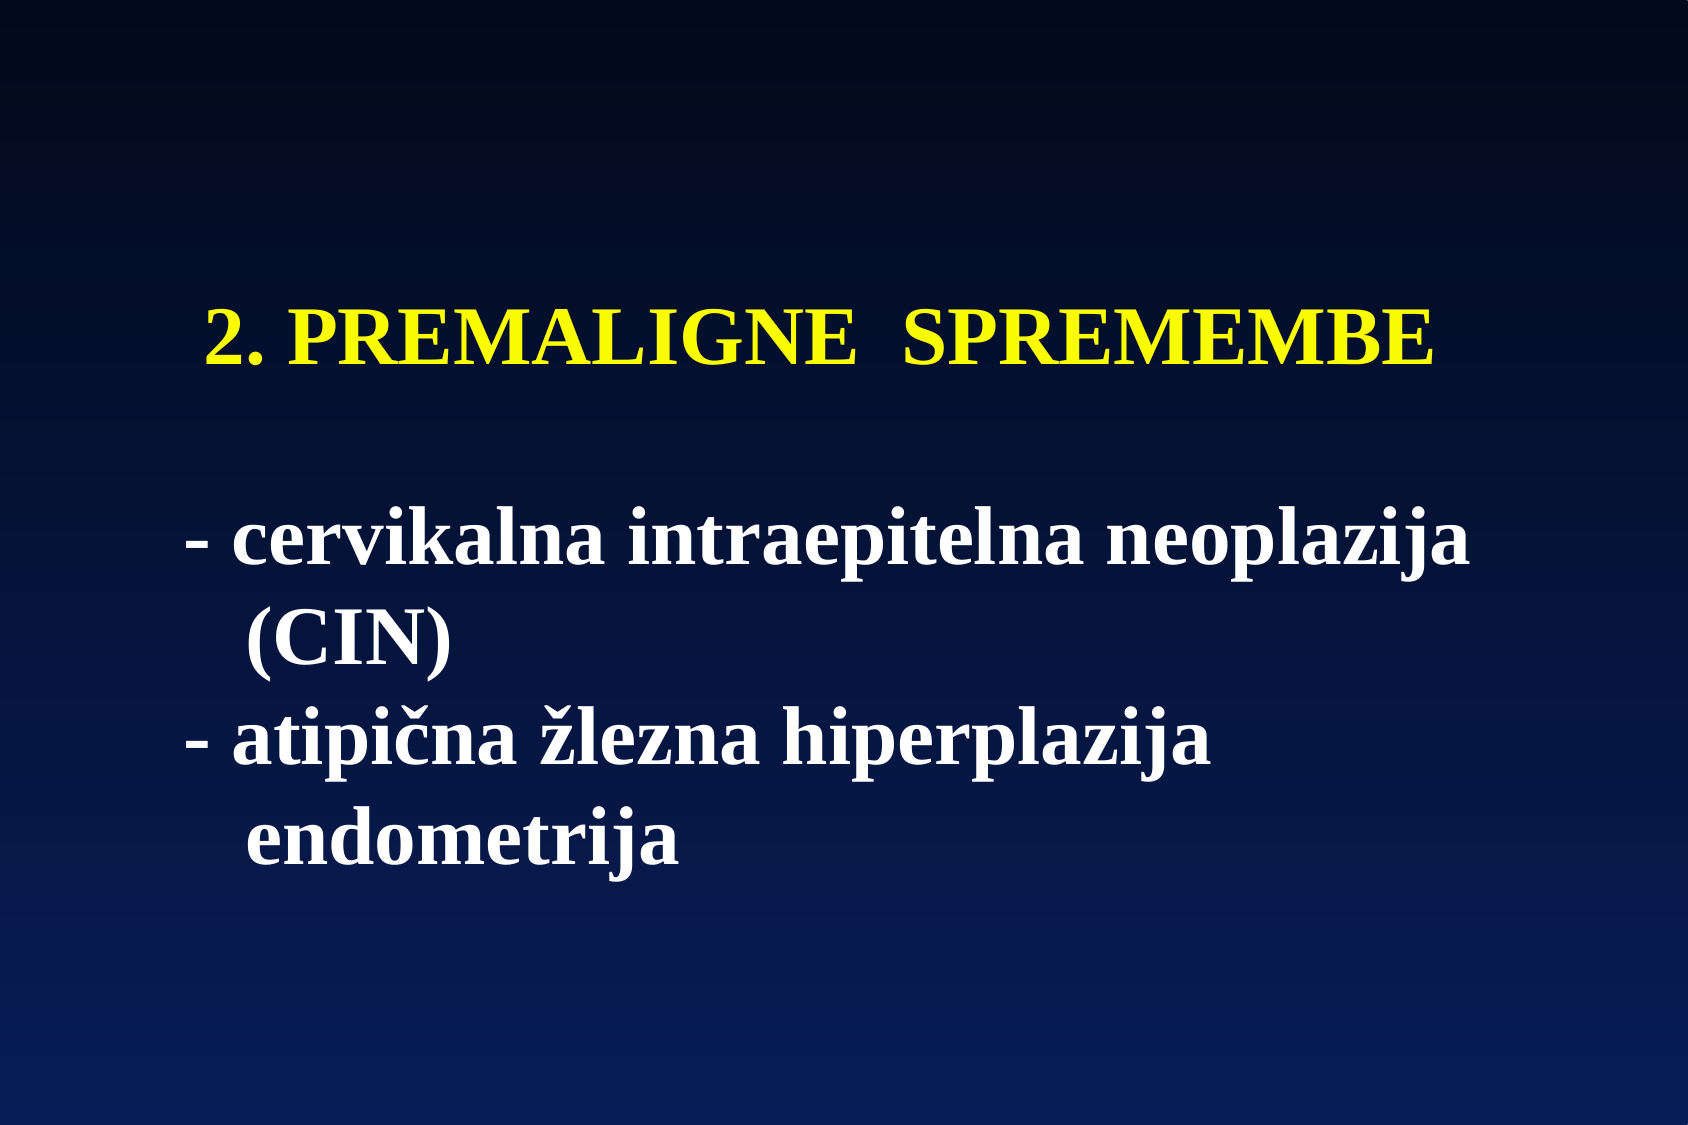

# 2. PREMALIGNE SPREMEMBE - cervikalna intraepitelna neoplazija (CIN) - atipična žlezna hiperplazija endometrija